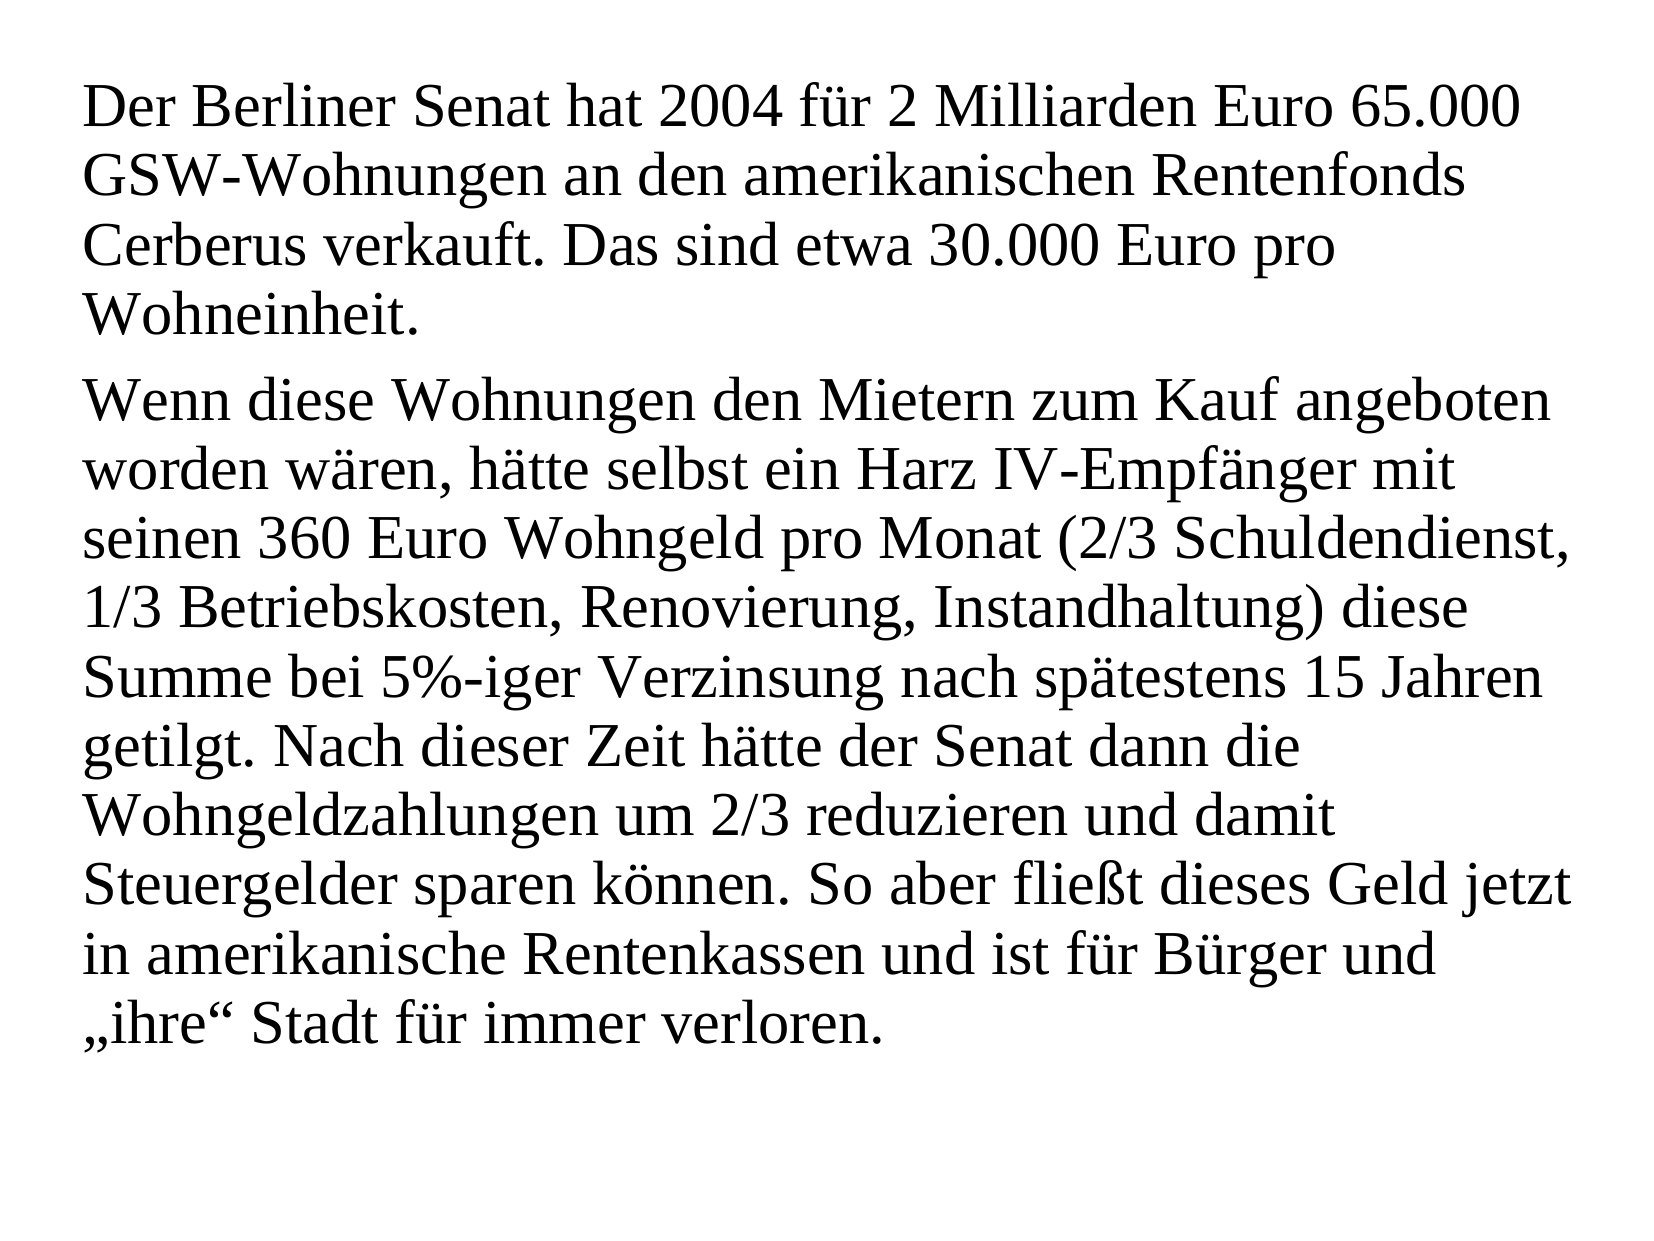

Der Berliner Senat hat 2004 für 2 Milliarden Euro 65.000 GSW-Wohnungen an den amerikanischen Rentenfonds Cerberus verkauft. Das sind etwa 30.000 Euro pro Wohneinheit.
Wenn diese Wohnungen den Mietern zum Kauf angeboten worden wären, hätte selbst ein Harz IV-Empfänger mit seinen 360 Euro Wohngeld pro Monat (2/3 Schuldendienst, 1/3 Betriebskosten, Renovierung, Instandhaltung) diese Summe bei 5%-iger Verzinsung nach spätestens 15 Jahren getilgt. Nach dieser Zeit hätte der Senat dann die Wohngeldzahlungen um 2/3 reduzieren und damit Steuergelder sparen können. So aber fließt dieses Geld jetzt in amerikanische Rentenkassen und ist für Bürger und „ihre“ Stadt für immer verloren.